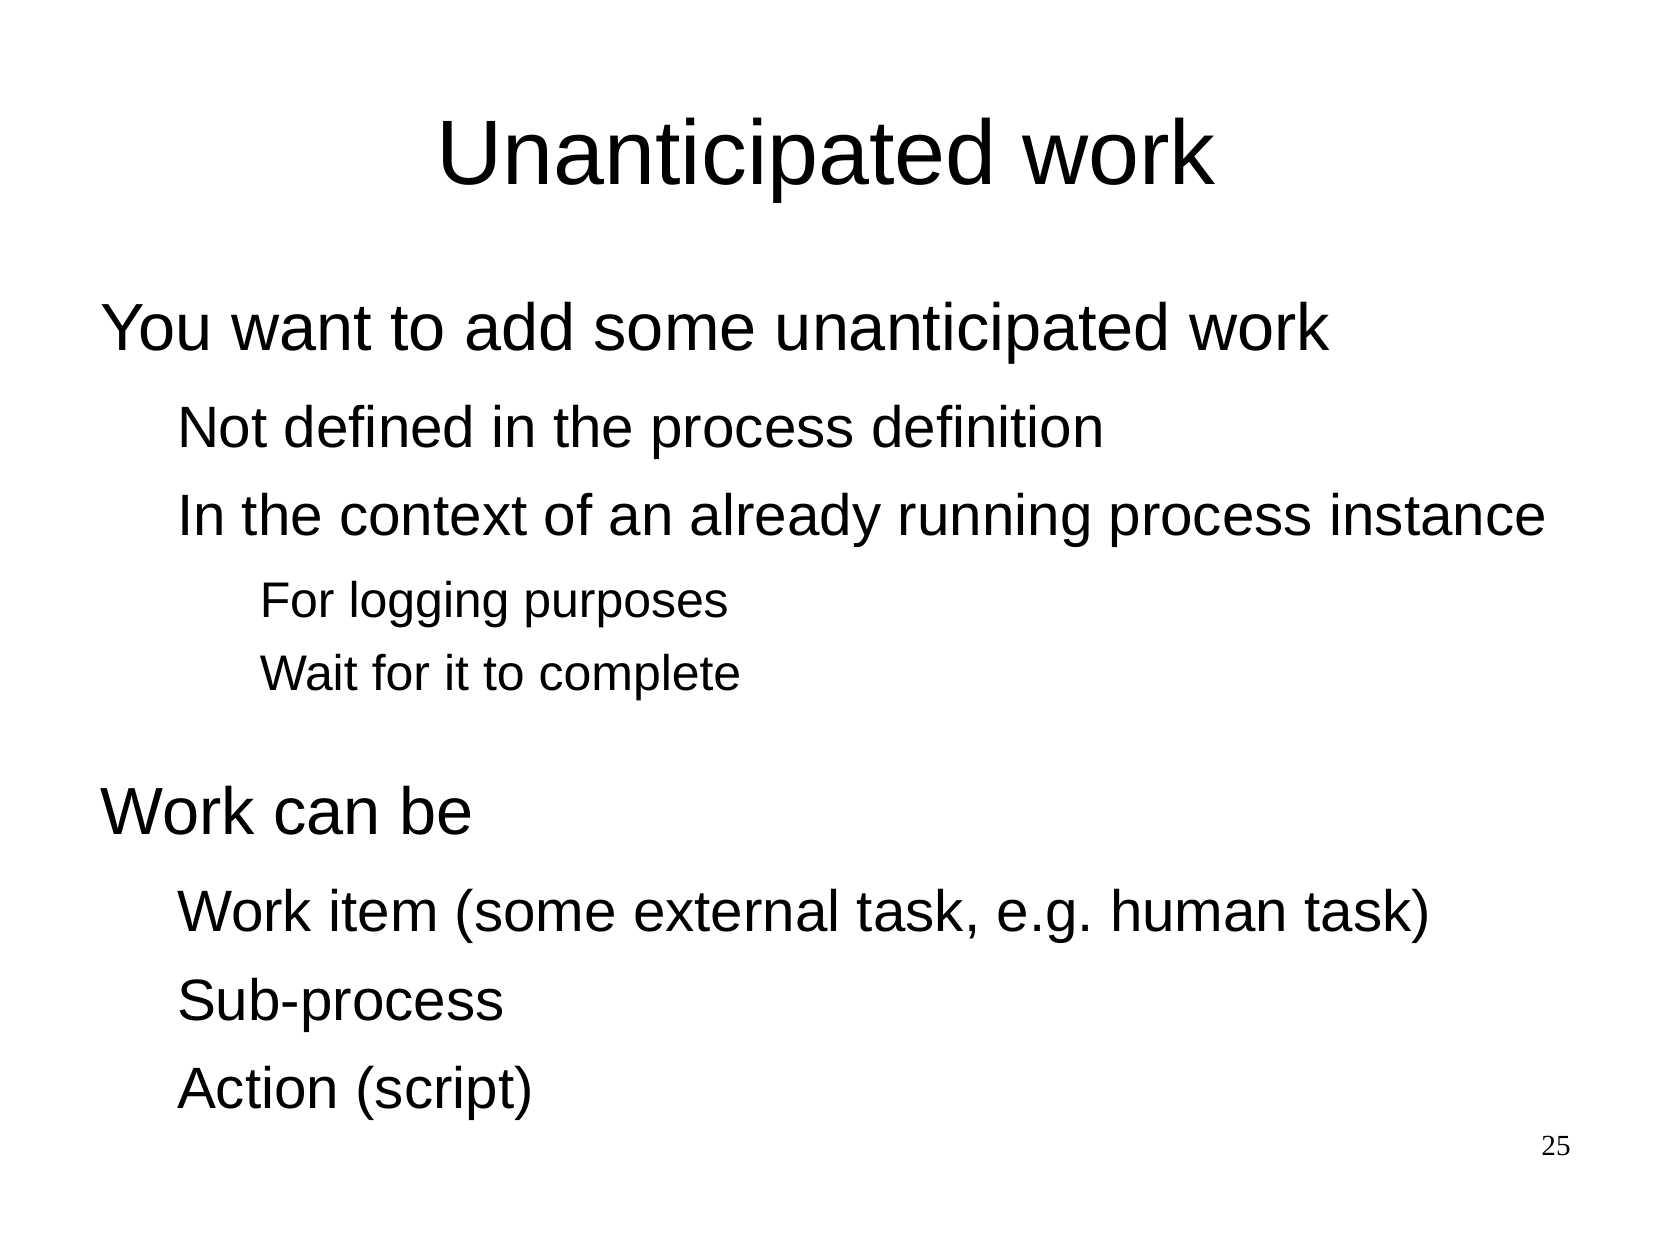

# Unanticipated work
You want to add some unanticipated work
Not defined in the process definition
In the context of an already running process instance
For logging purposes
Wait for it to complete
Work can be
Work item (some external task, e.g. human task)
Sub-process
Action (script)
25